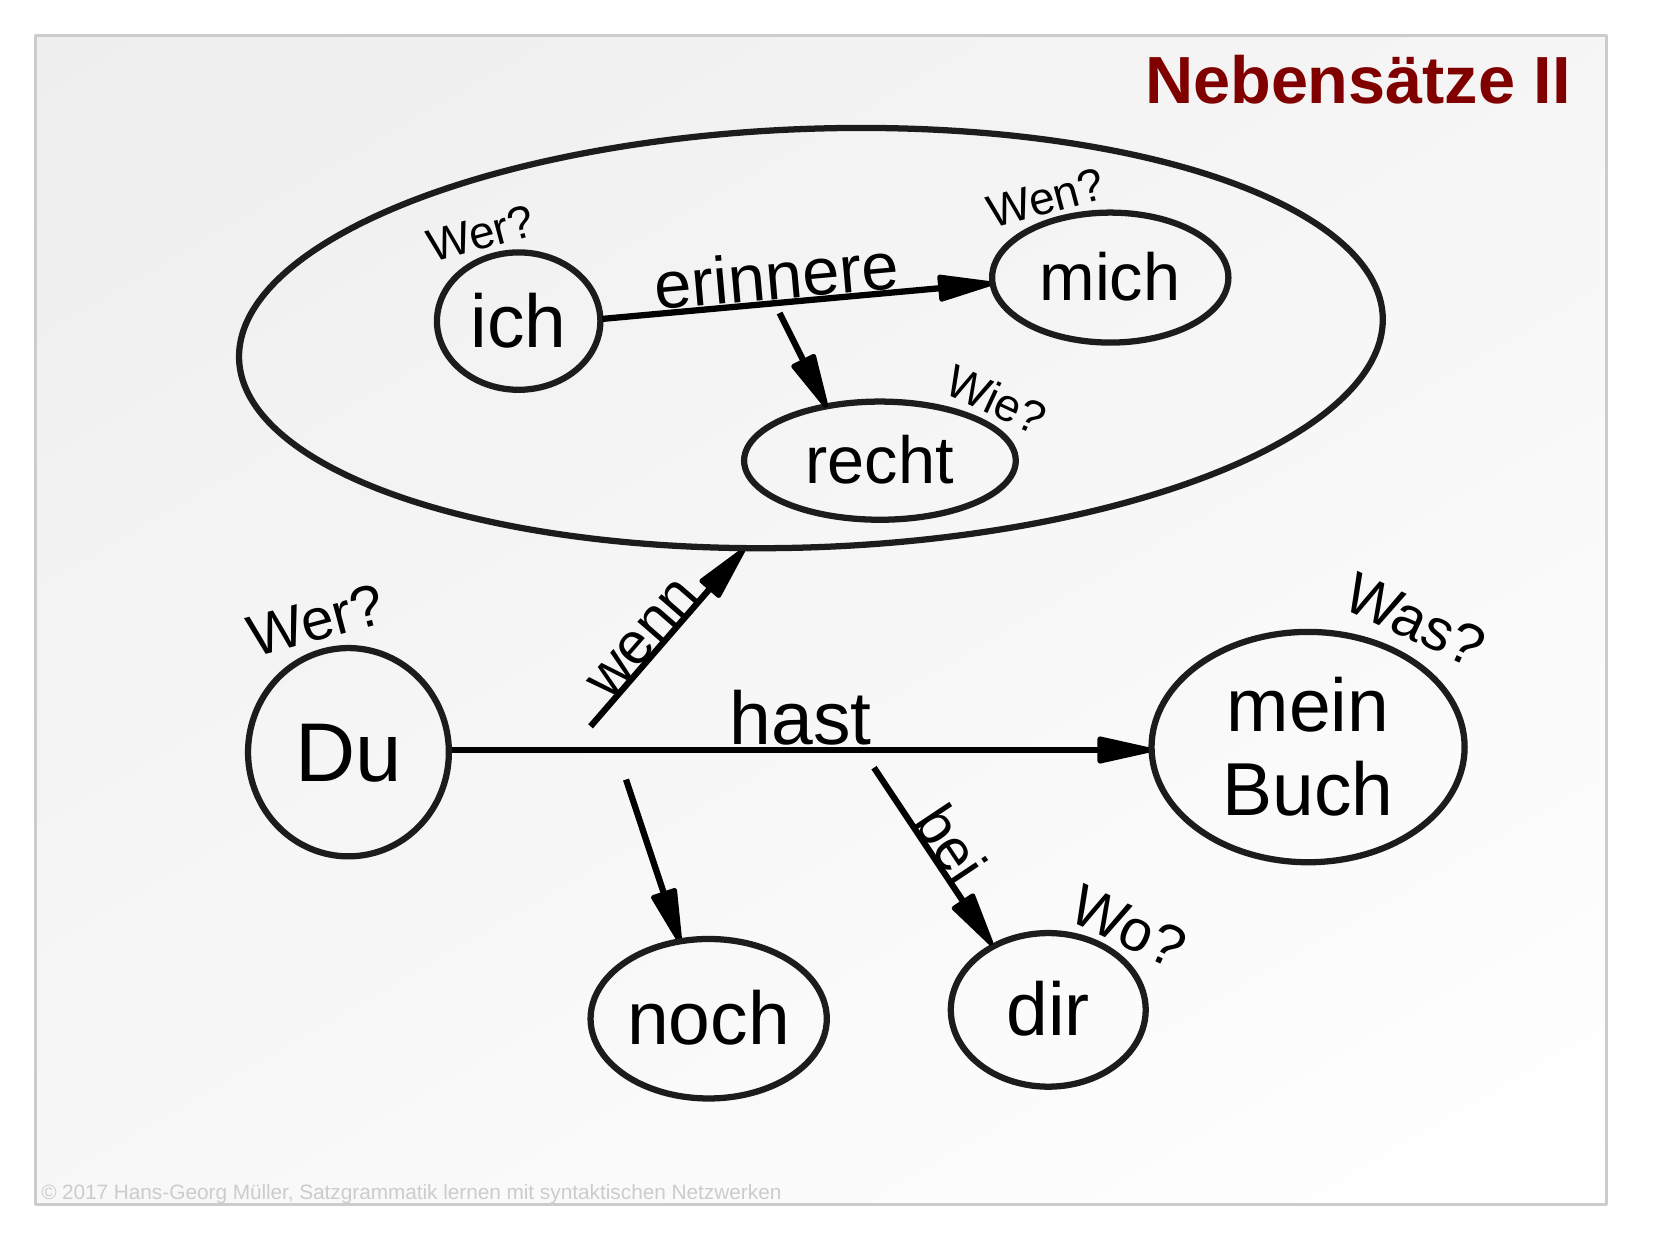

# Nebensätze II
Wen?
Wer?
mich
ich
erinnere
Wie?
recht
wenn
Wer?
Was?
mein
Buch
Du
hast
bei
Wo?
dir
noch